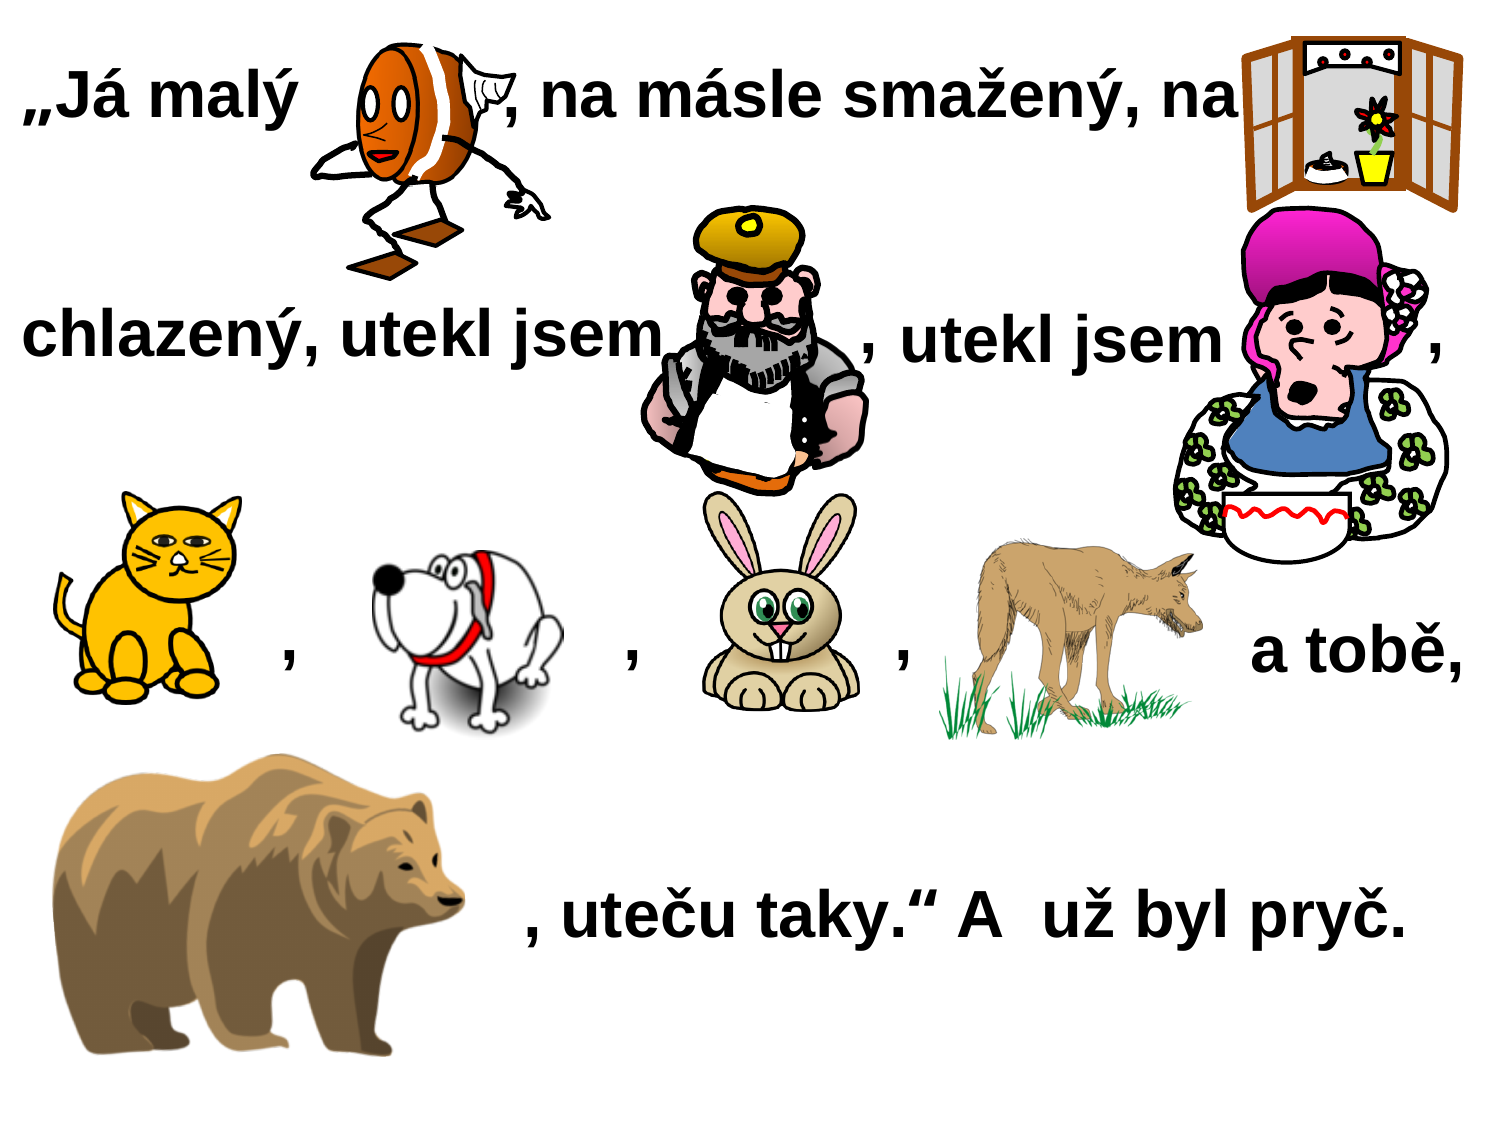

„Já malý , na másle smažený, na
chlazený, utekl jsem
utekl jsem
,
,
,
,
,
a tobě,
, uteču taky.“ A už byl pryč.